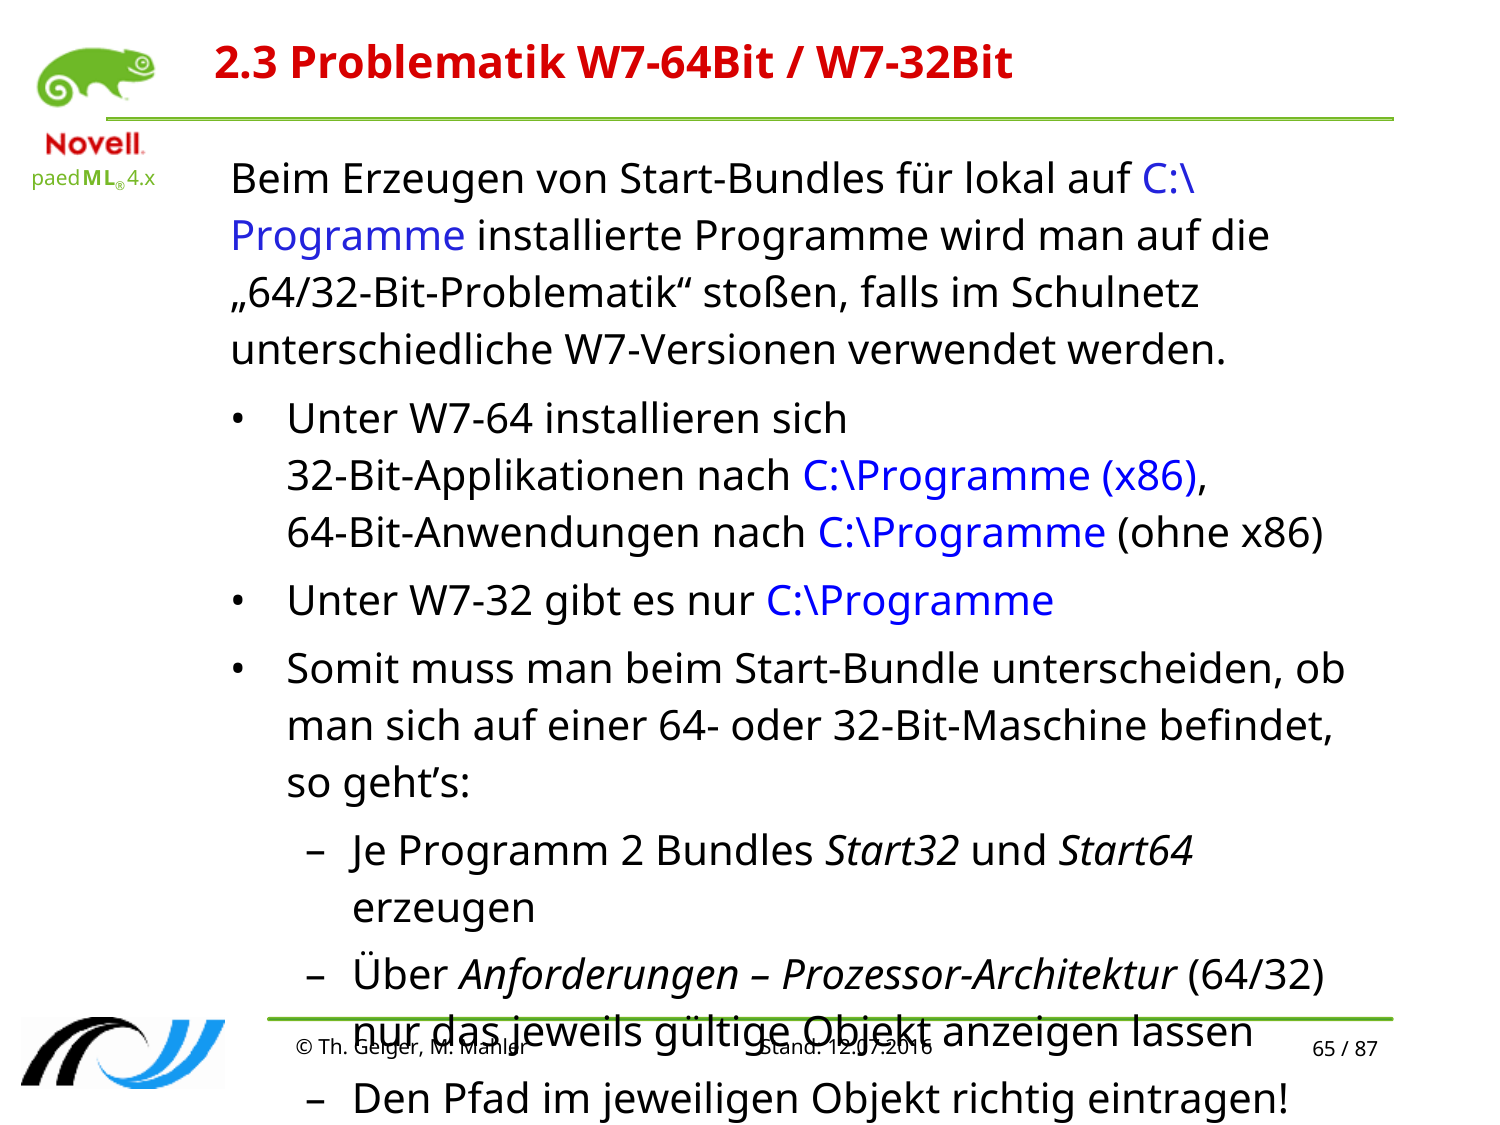

# 2.3 Problematik W7-64Bit / W7-32Bit
Beim Erzeugen von Start-Bundles für lokal auf C:\Programme installierte Programme wird man auf die „64/32-Bit-Problematik“ stoßen, falls im Schulnetz unterschiedliche W7-Versionen verwendet werden.
Unter W7-64 installieren sich
32-Bit-Applikationen nach C:\Programme (x86),
64-Bit-Anwendungen nach C:\Programme (ohne x86)
Unter W7-32 gibt es nur C:\Programme
Somit muss man beim Start-Bundle unterscheiden, ob man sich auf einer 64- oder 32-Bit-Maschine befindet, so geht’s:
Je Programm 2 Bundles Start32 und Start64 erzeugen
Über Anforderungen – Prozessor-Architektur (64/32) nur das jeweils gültige Objekt anzeigen lassen
Den Pfad im jeweiligen Objekt richtig eintragen!
Fazit: W7 nur in der 64-Bit-Version verwenden!
© Th. Geiger, M. Mahler
12.07.2016
65